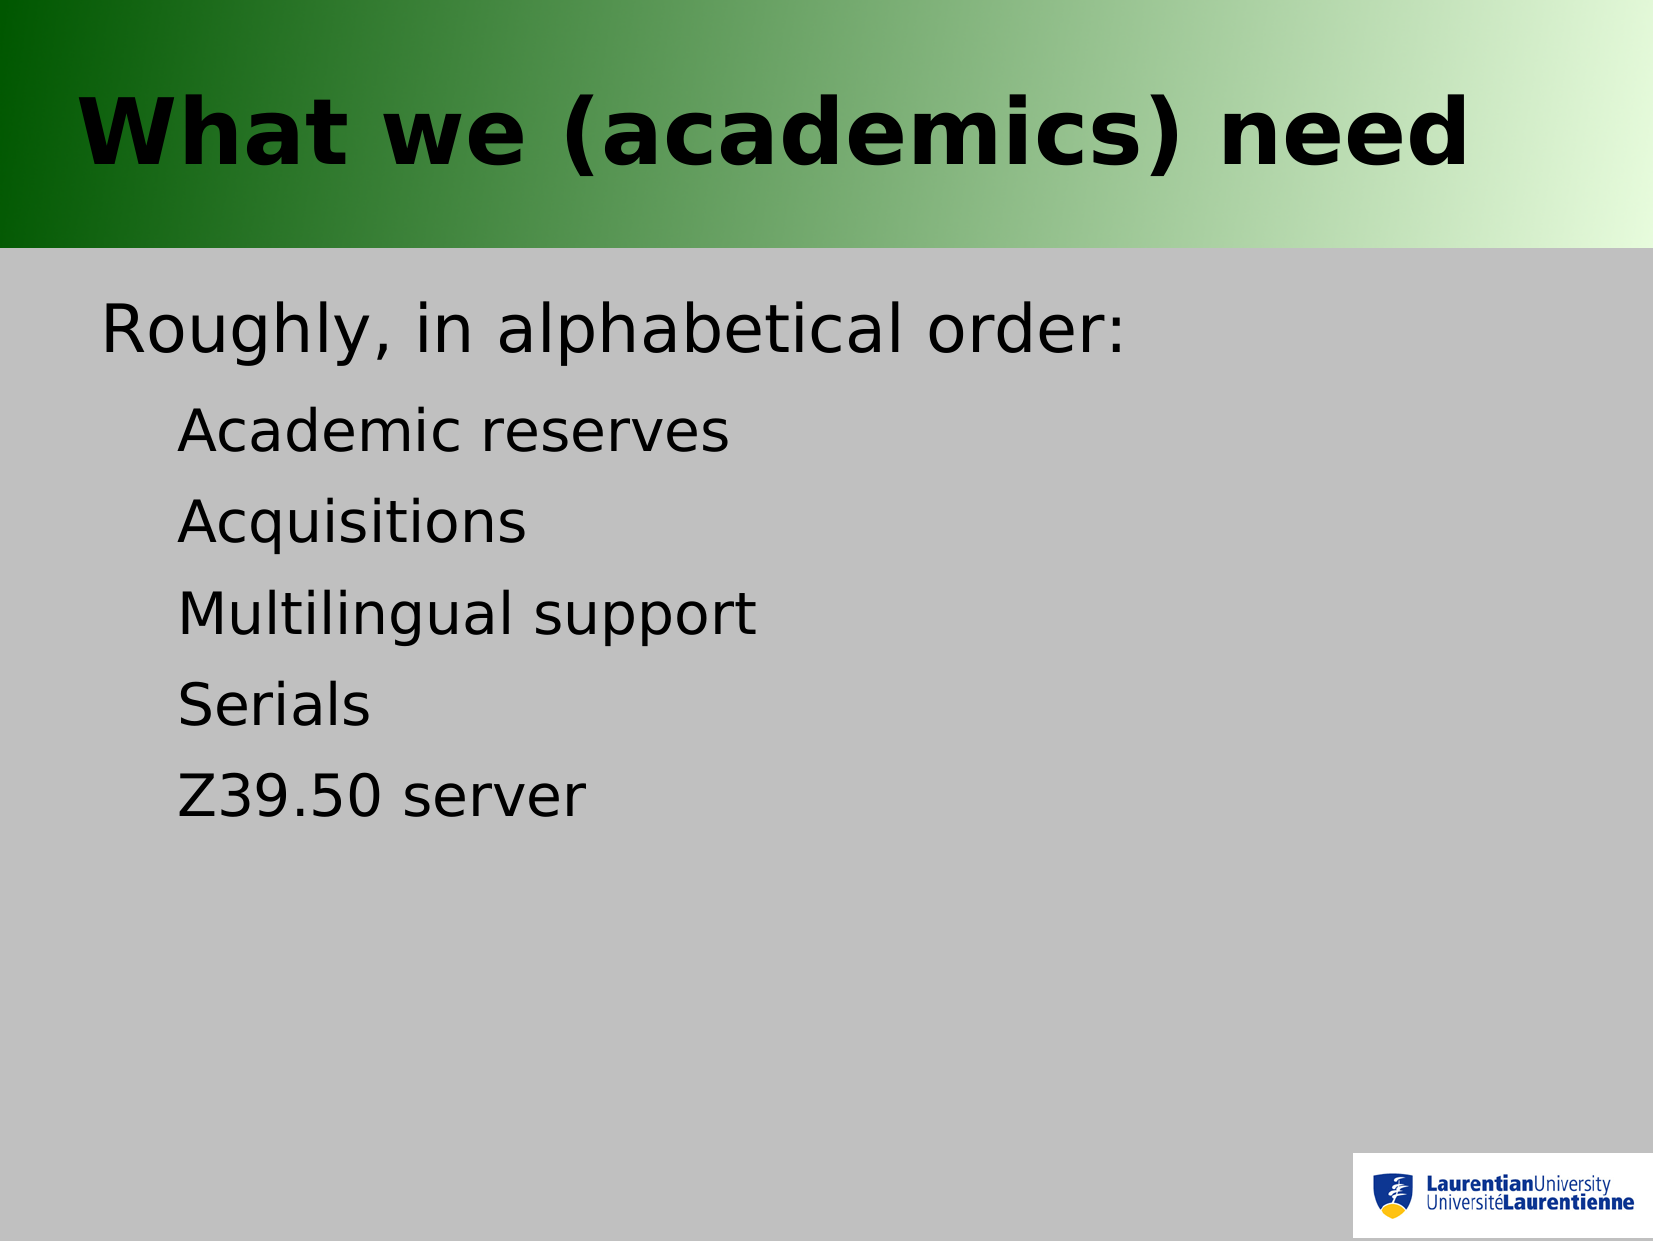

# What we (academics) need
Roughly, in alphabetical order:
Academic reserves
Acquisitions
Multilingual support
Serials
Z39.50 server